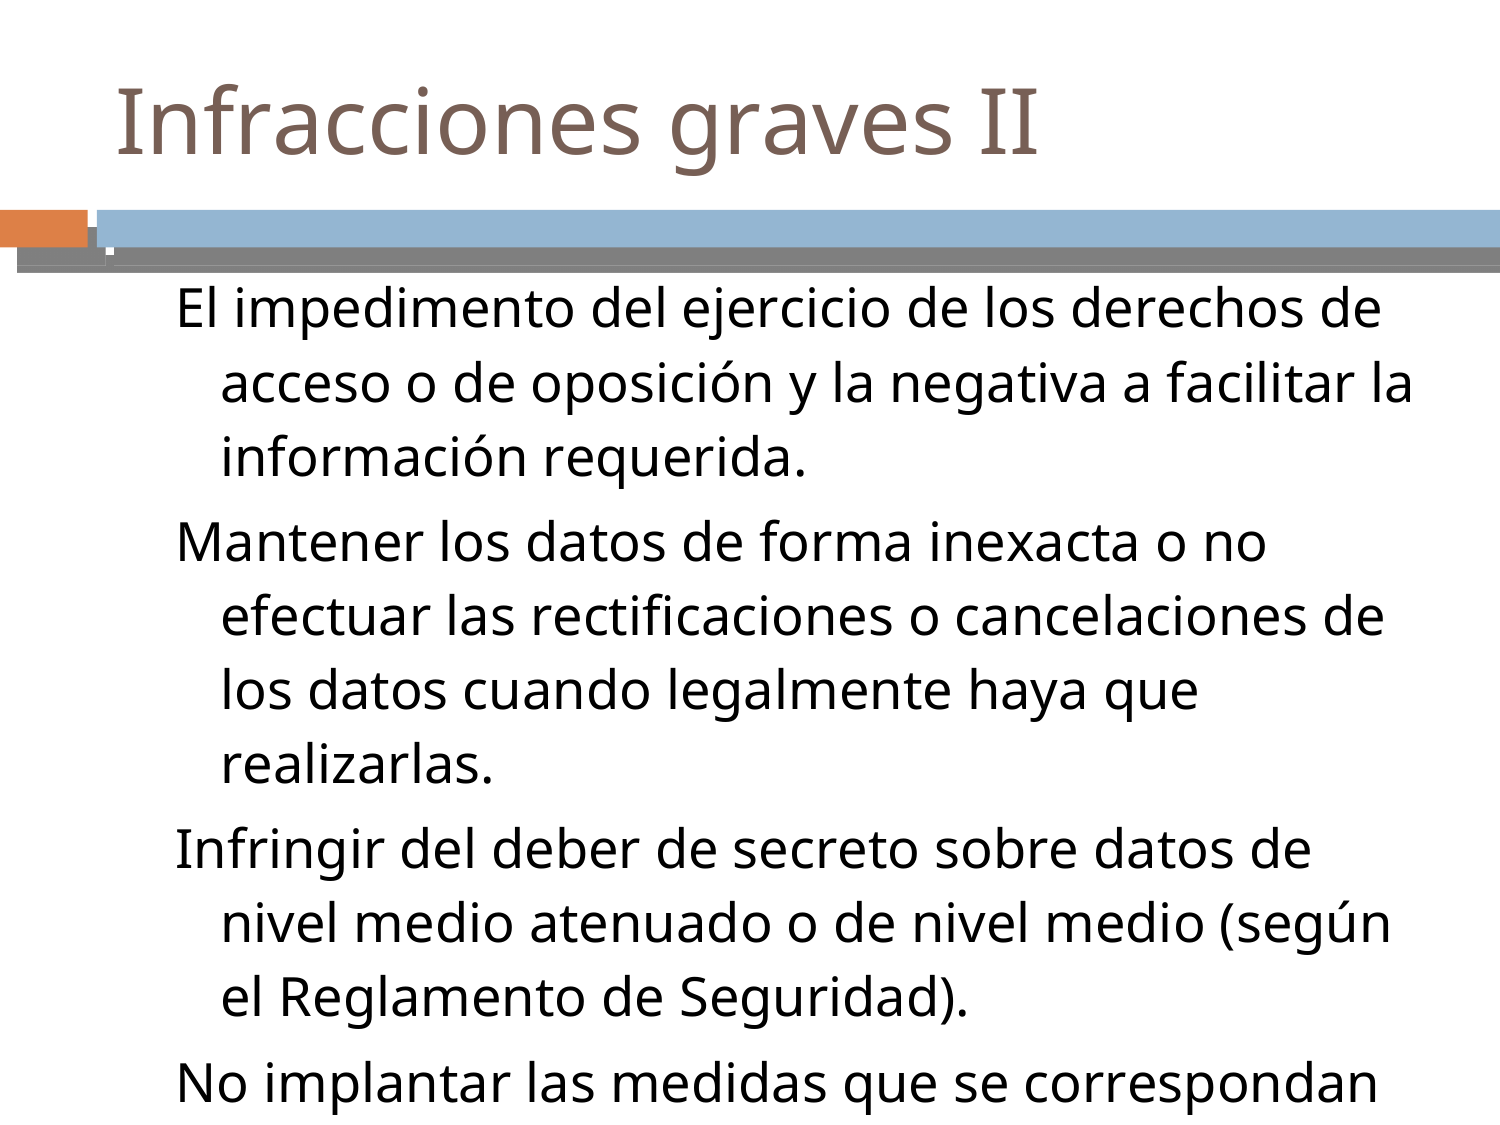

# Infracciones graves II
El impedimento del ejercicio de los derechos de acceso o de oposición y la negativa a facilitar la información requerida.
Mantener los datos de forma inexacta o no efectuar las rectificaciones o cancelaciones de los datos cuando legalmente haya que realizarlas.
Infringir del deber de secreto sobre datos de nivel medio atenuado o de nivel medio (según el Reglamento de Seguridad).
No implantar las medidas que se correspondan según el Reglamento de Seguridad.